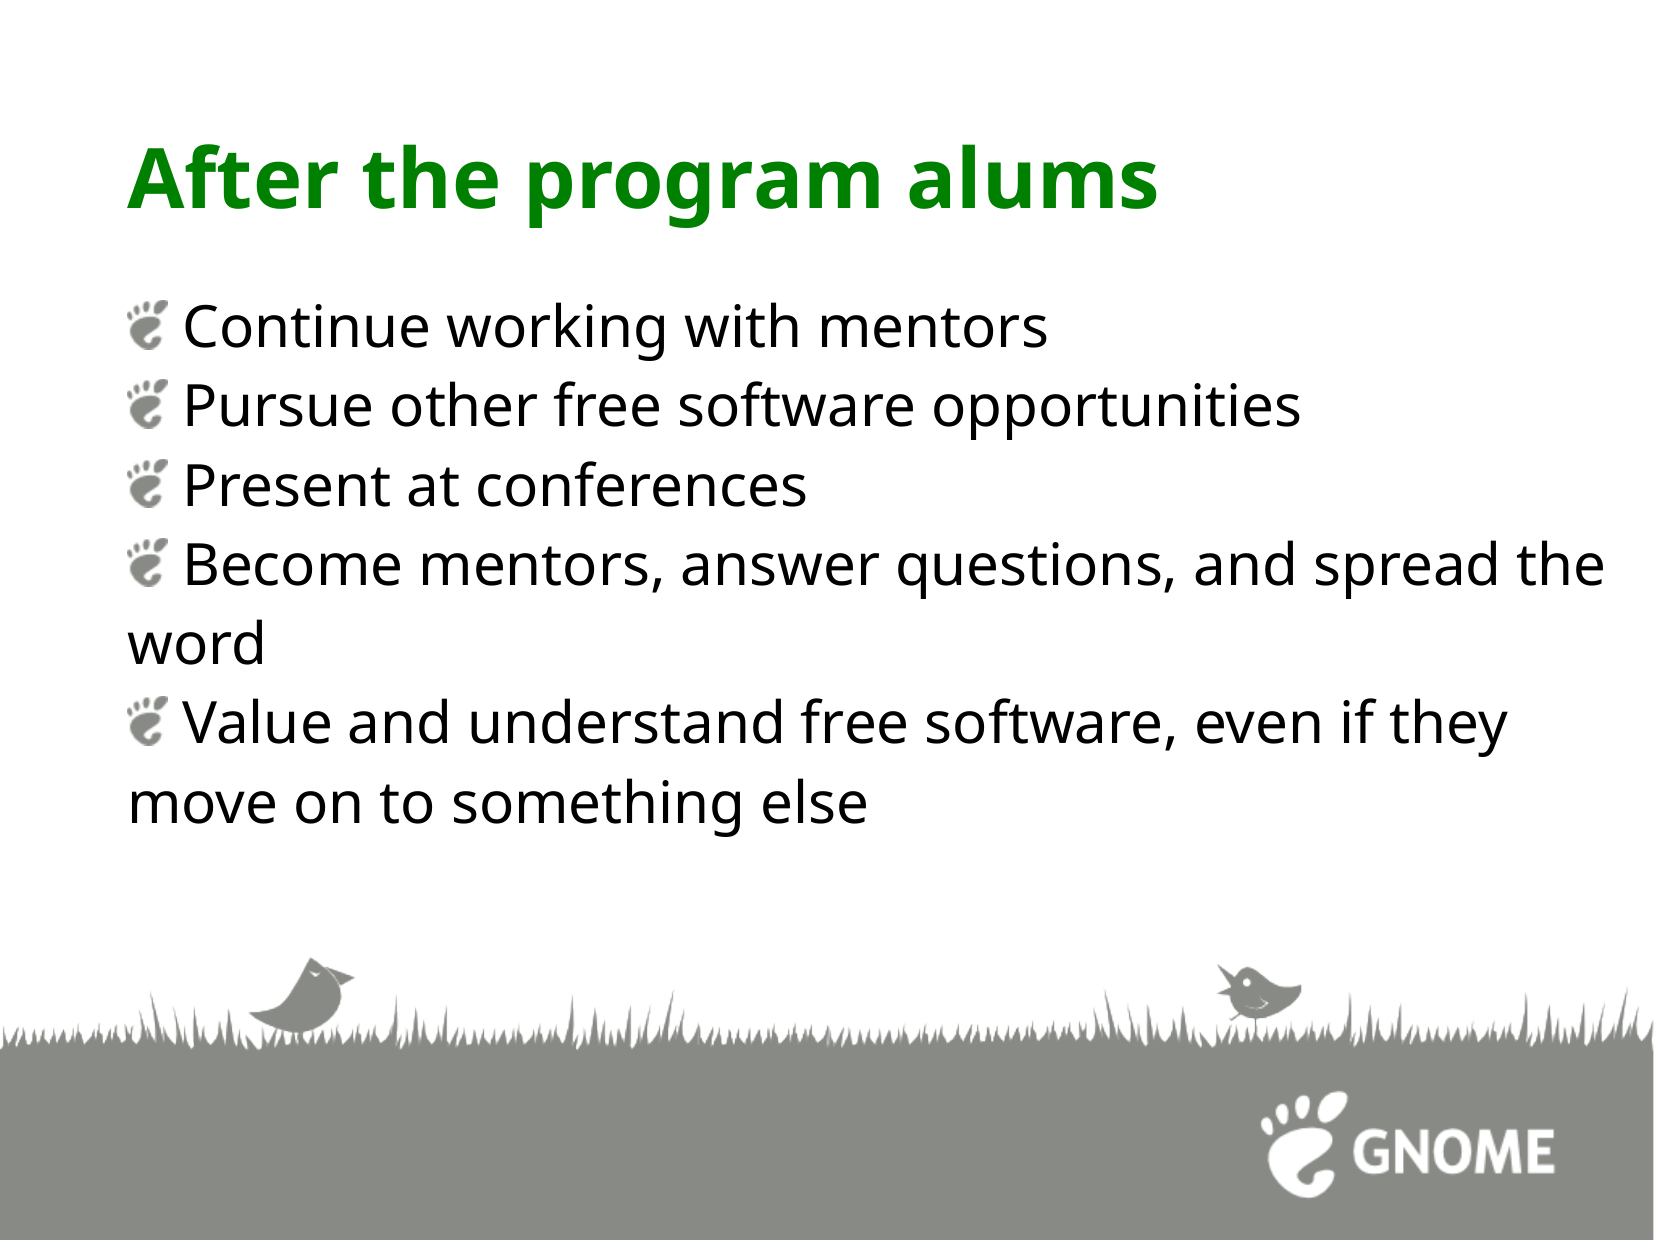

After the program alums
 Continue working with mentors
 Pursue other free software opportunities
 Present at conferences
 Become mentors, answer questions, and spread the word
 Value and understand free software, even if they move on to something else